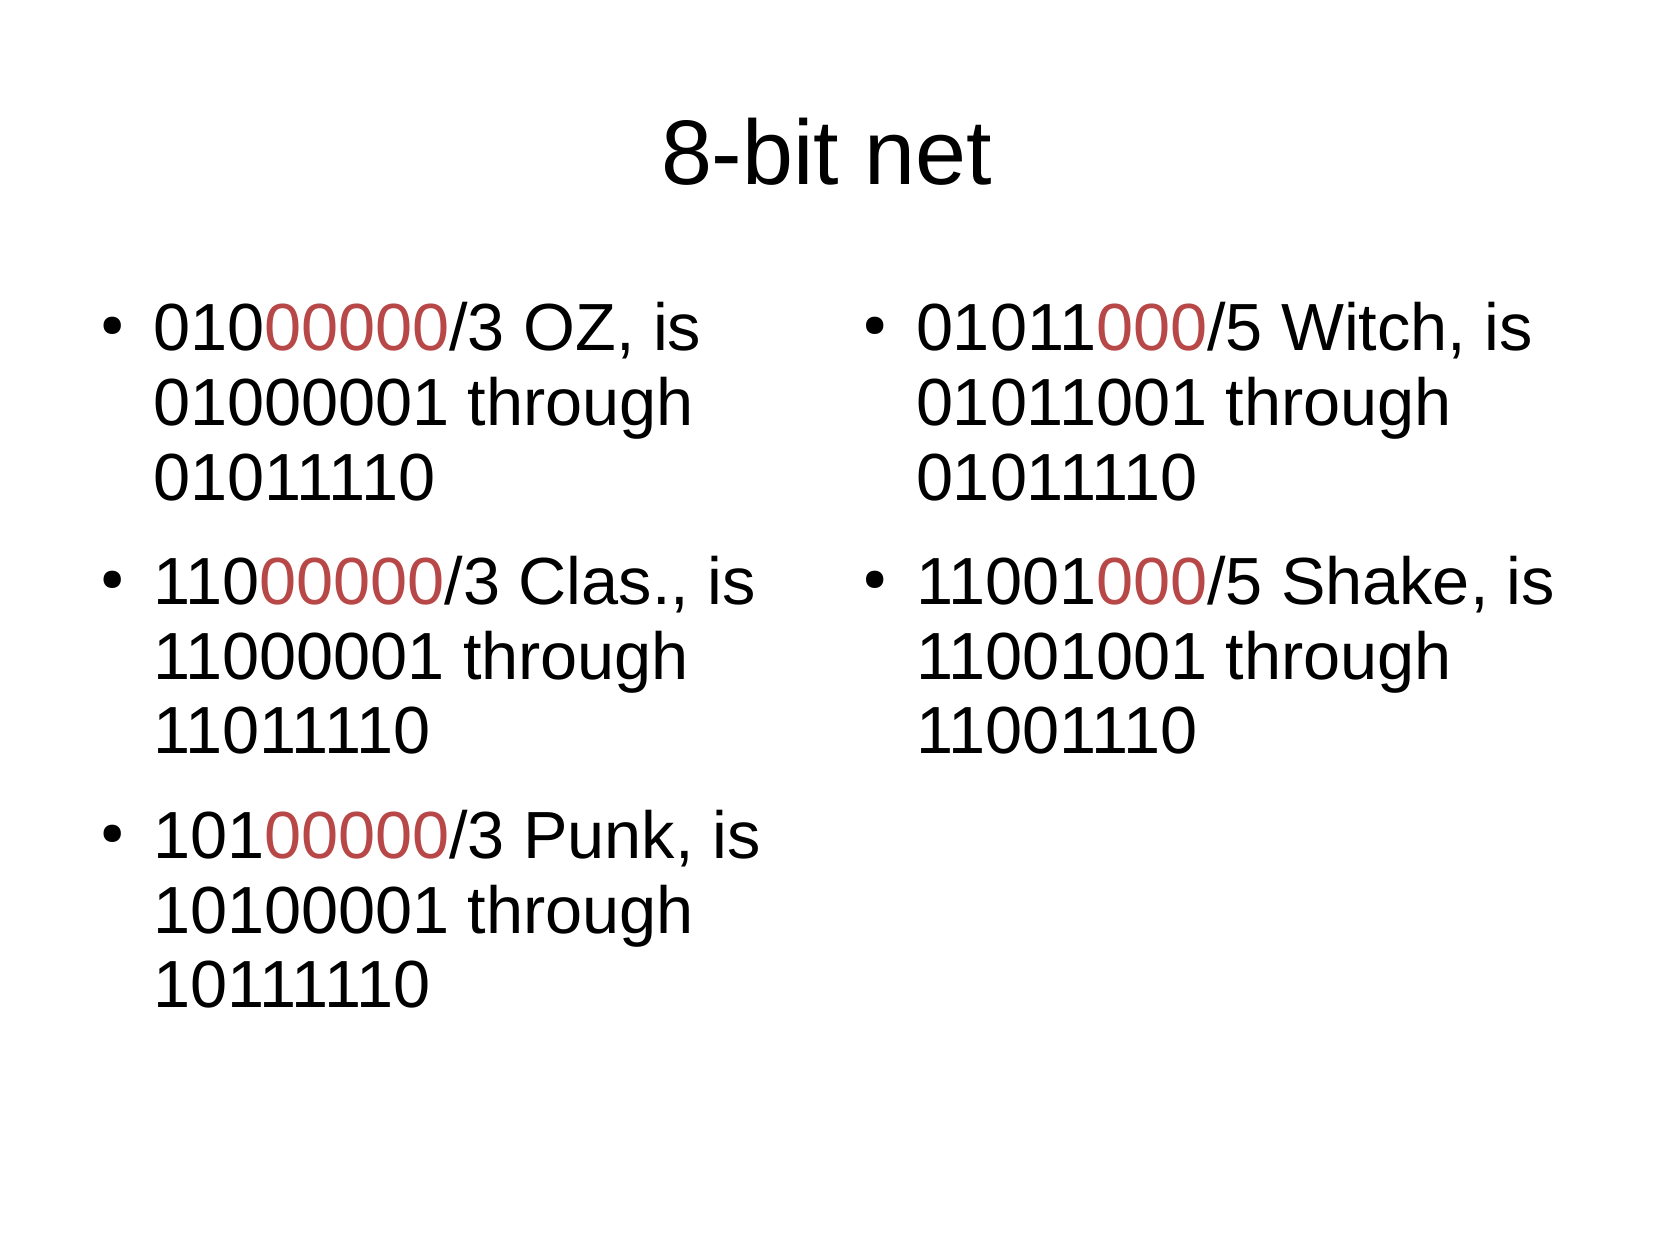

# 8-bit net
01000000/3 OZ, is
01000001 through
01011110
11000000/3 Clas., is
11000001 through
11011110
10100000/3 Punk, is
10100001 through
10111110
01011000/5 Witch, is
01011001 through
01011110
11001000/5 Shake, is
11001001 through
11001110